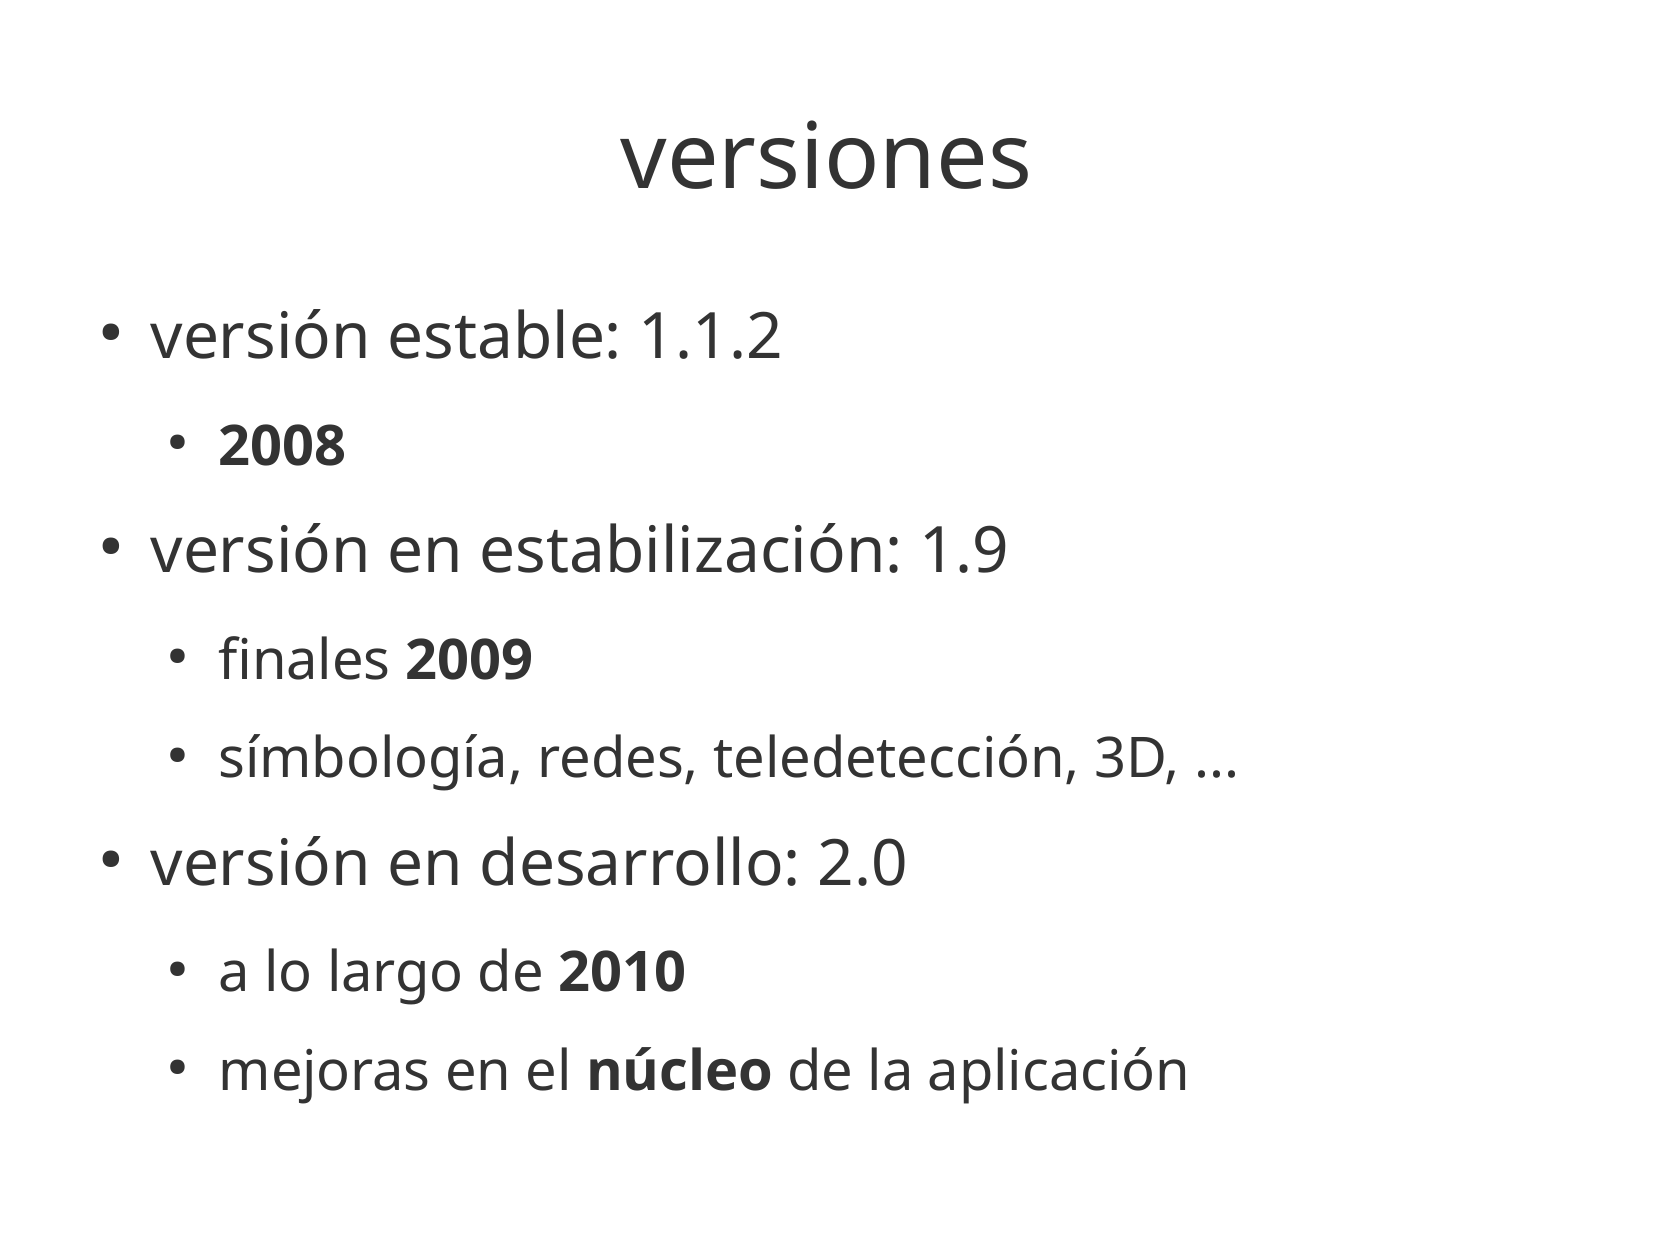

# versiones
versión estable: 1.1.2
2008
versión en estabilización: 1.9
finales 2009
símbología, redes, teledetección, 3D, ...
versión en desarrollo: 2.0
a lo largo de 2010
mejoras en el núcleo de la aplicación